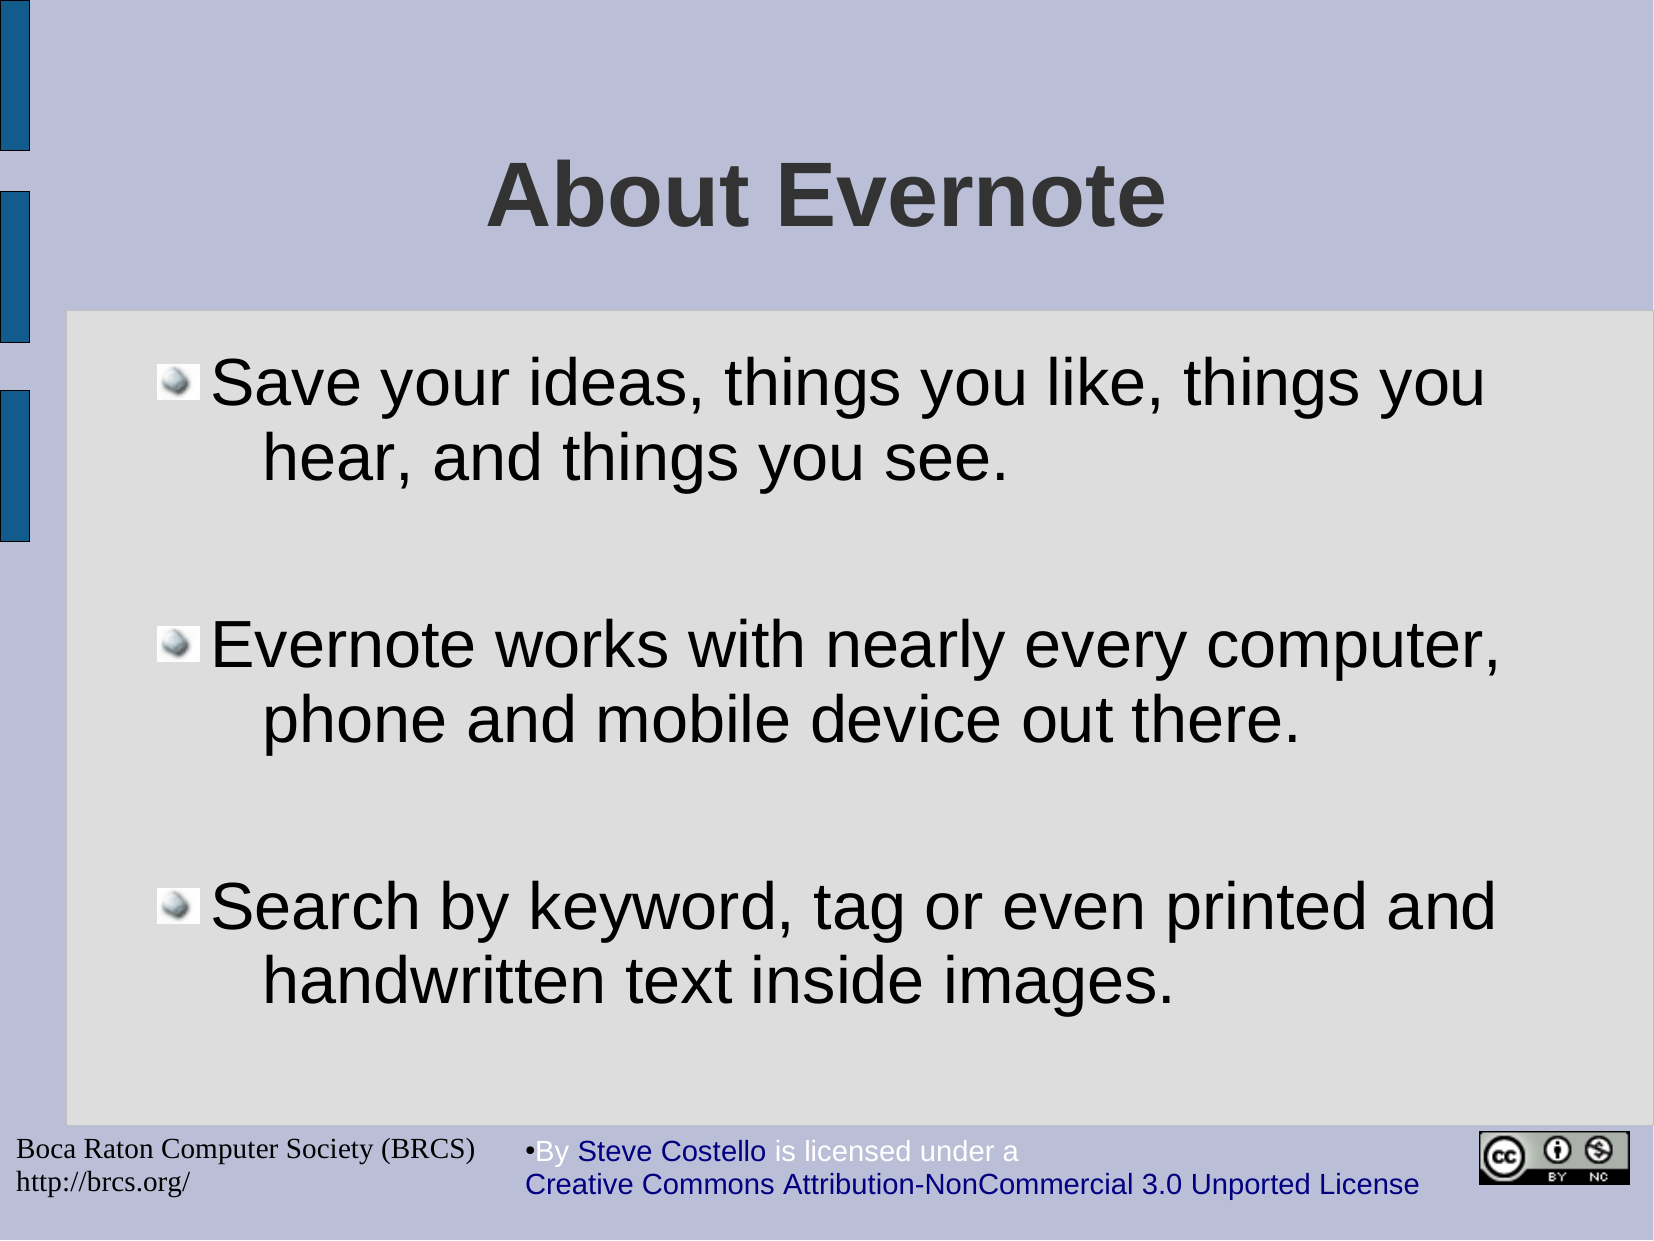

# About Evernote
Save your ideas, things you like, things you hear, and things you see.
Evernote works with nearly every computer, phone and mobile device out there.
Search by keyword, tag or even printed and handwritten text inside images.